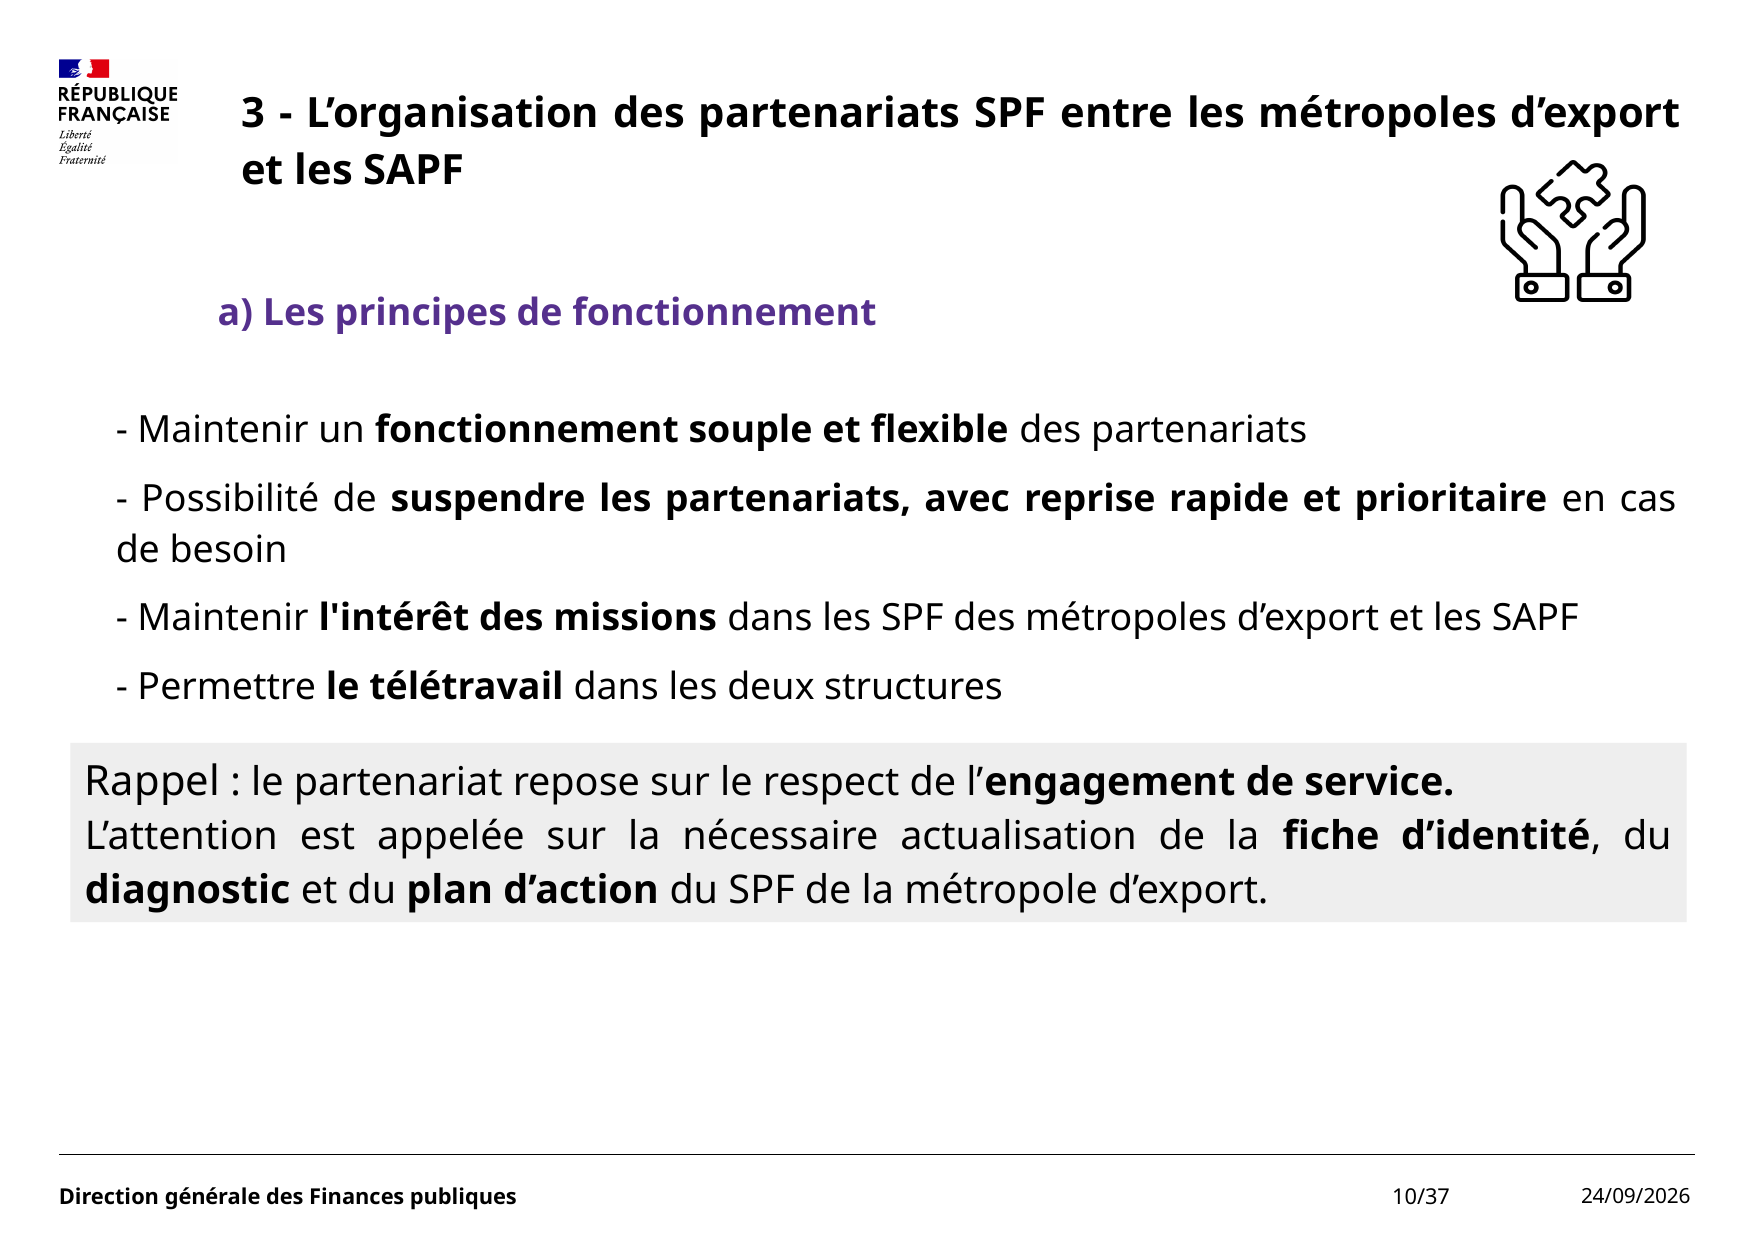

3 - L’organisation des partenariats SPF entre les métropoles d’export et les SAPF
 a) Les principes de fonctionnement
- Maintenir un fonctionnement souple et flexible des partenariats
- Possibilité de suspendre les partenariats, avec reprise rapide et prioritaire en cas de besoin
- Maintenir l'intérêt des missions dans les SPF des métropoles d’export et les SAPF
- Permettre le télétravail dans les deux structures
Rappel : le partenariat repose sur le respect de l’engagement de service.
L’attention est appelée sur la nécessaire actualisation de la fiche d’identité, du diagnostic et du plan d’action du SPF de la métropole d’export.